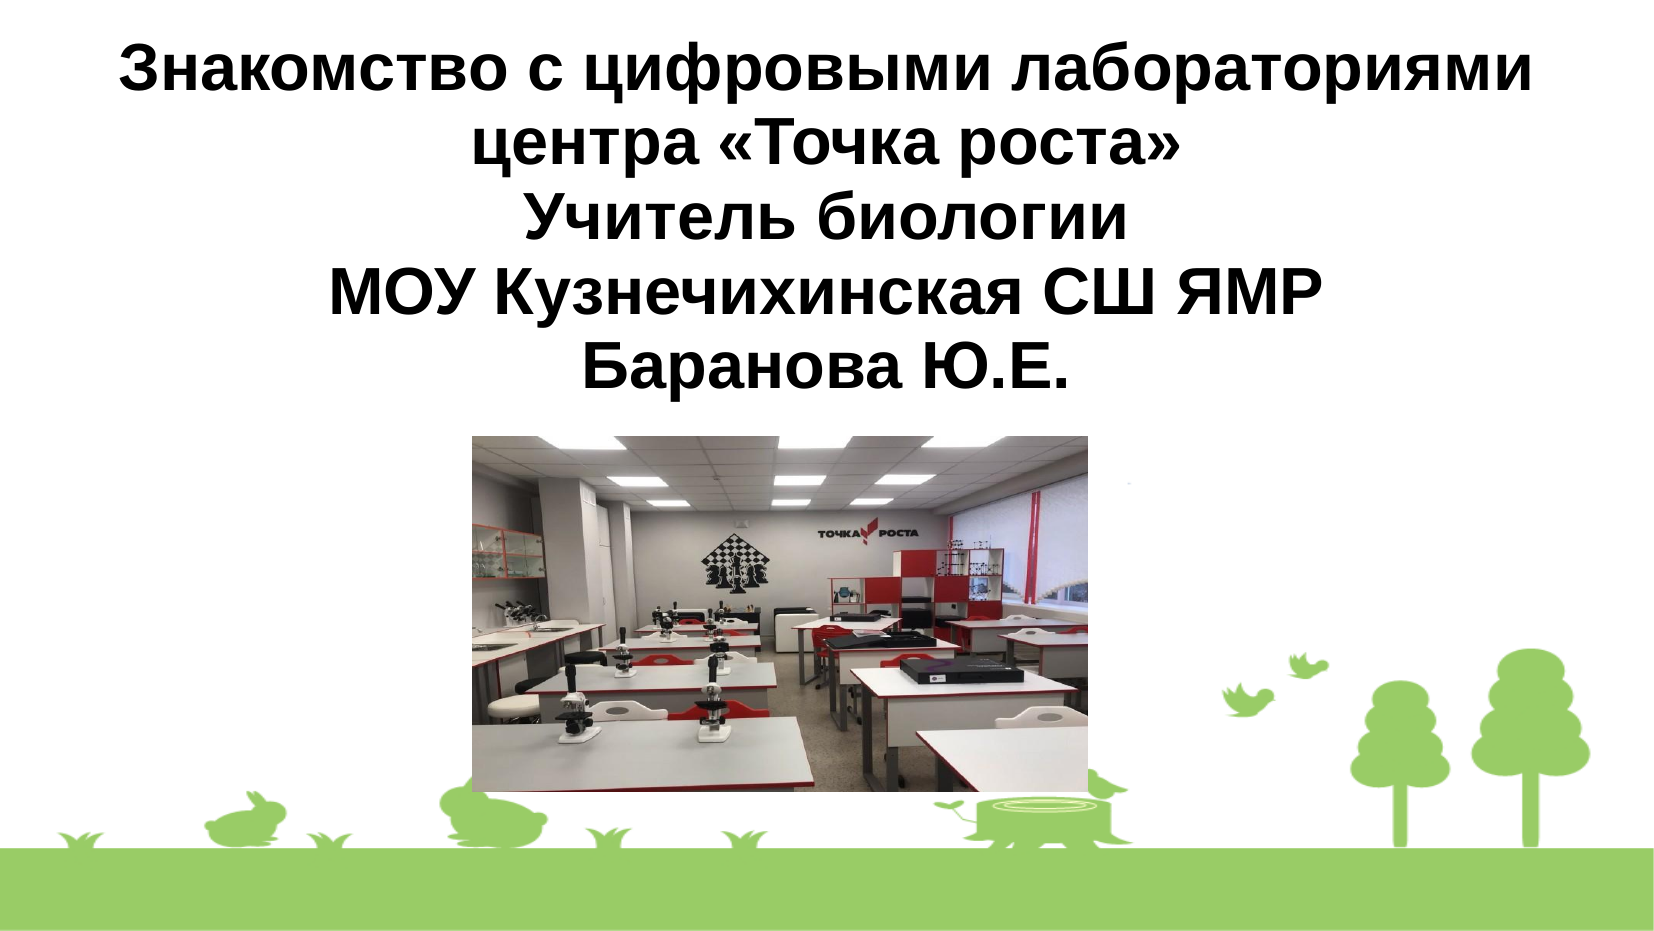

# Знакомство с цифровыми лабораториями центра «Точка роста» Учитель биологии МОУ Кузнечихинская СШ ЯМР Баранова Ю.Е.